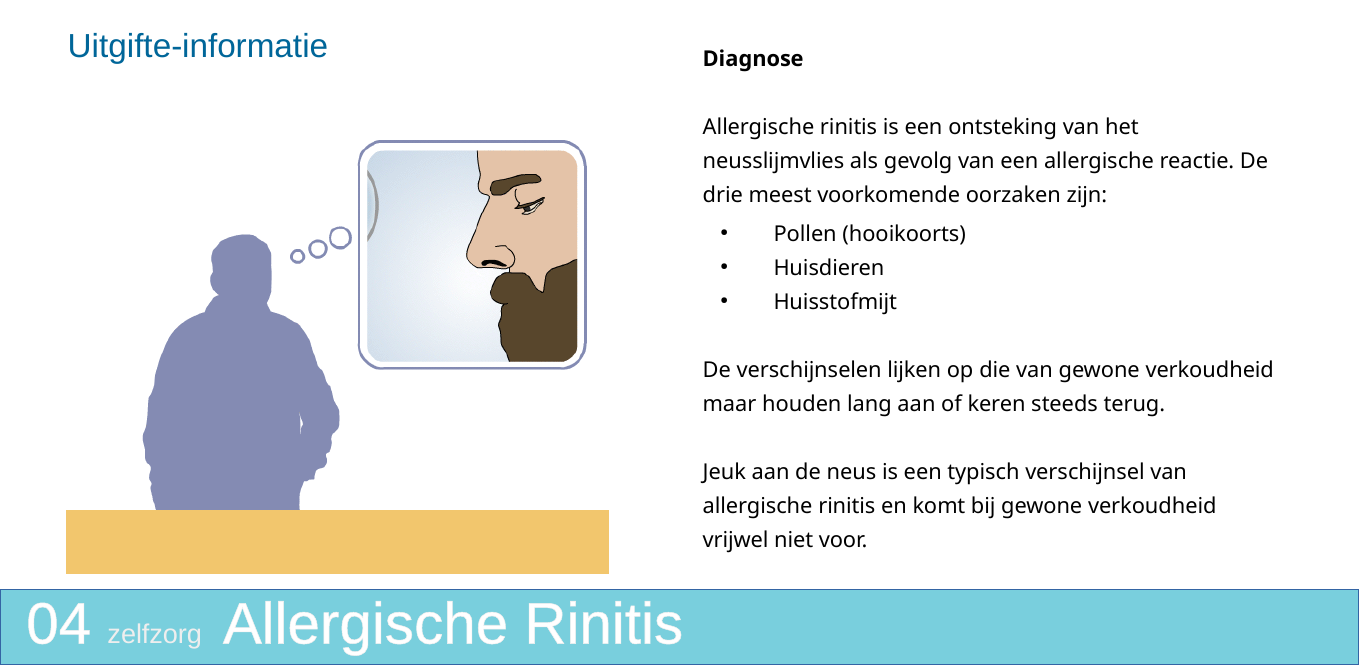

# Uitgifte-informatie
Diagnose
Allergische rinitis is een ontsteking van het neusslijmvlies als gevolg van een allergische reactie. De drie meest voorkomende oorzaken zijn:
Pollen (hooikoorts)
Huisdieren
Huisstofmijt
De verschijnselen lijken op die van gewone verkoudheid maar houden lang aan of keren steeds terug.
Jeuk aan de neus is een typisch verschijnsel van allergische rinitis en komt bij gewone verkoudheid vrijwel niet voor.
04 zelfzorg Allergische Rinitis